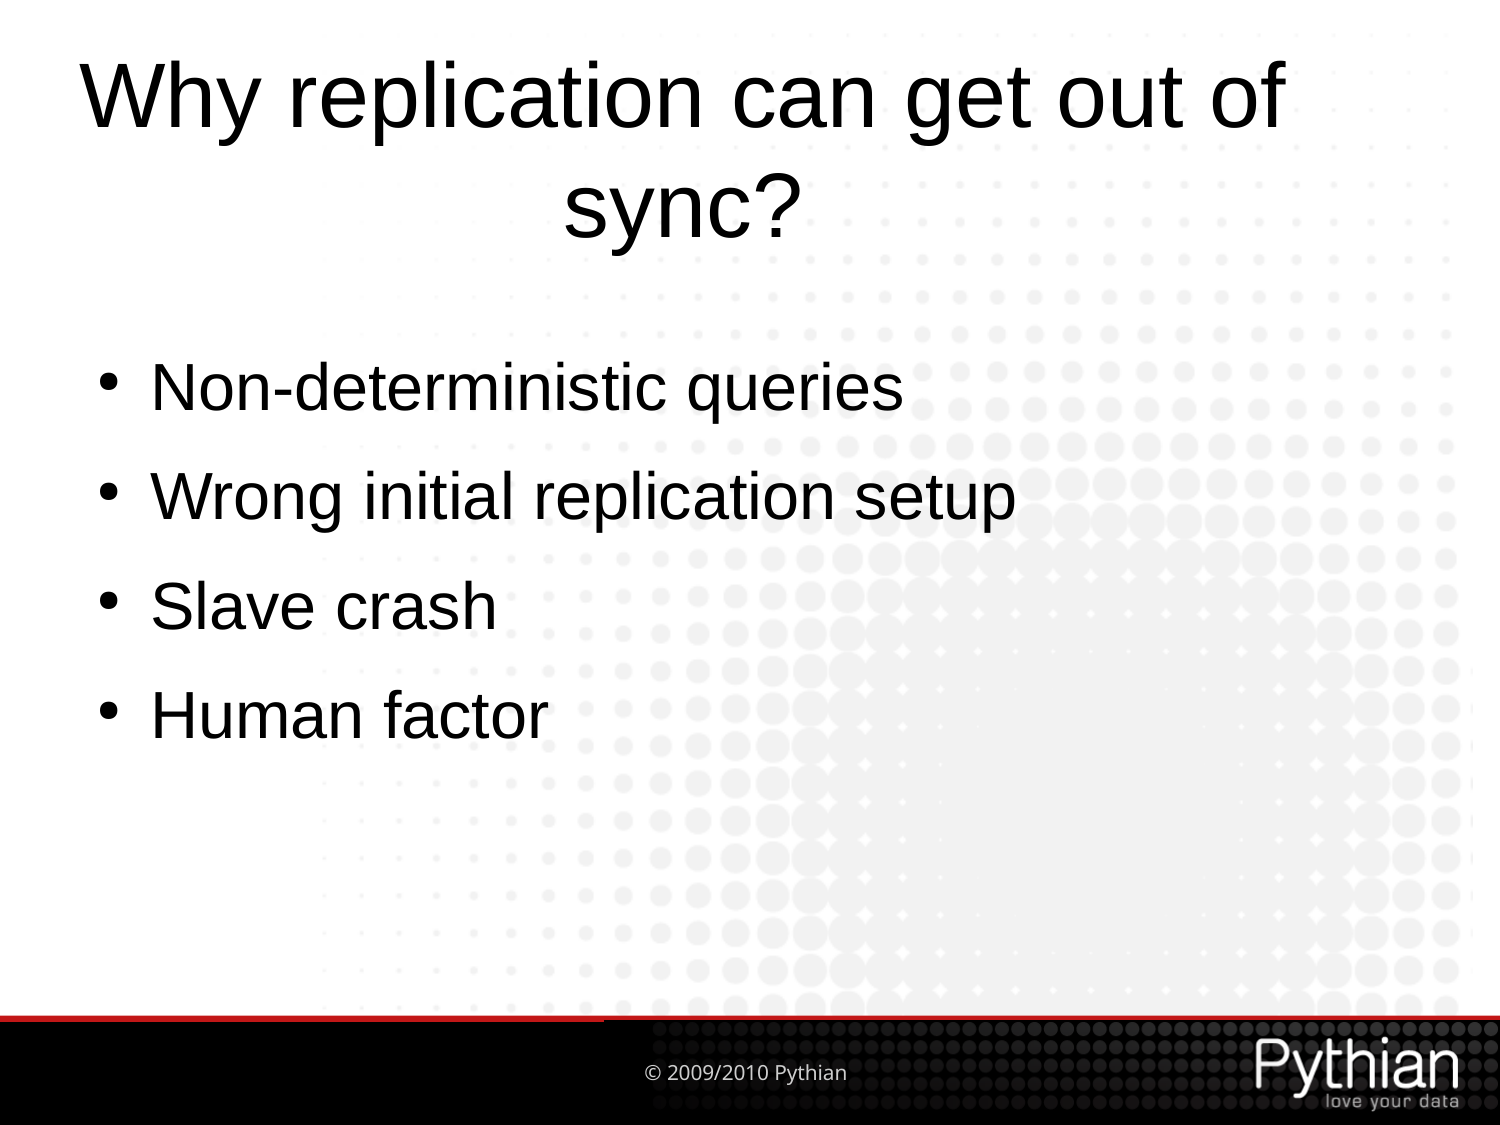

# Why replication can get out of sync?
Non-deterministic queries
Wrong initial replication setup
Slave crash
Human factor